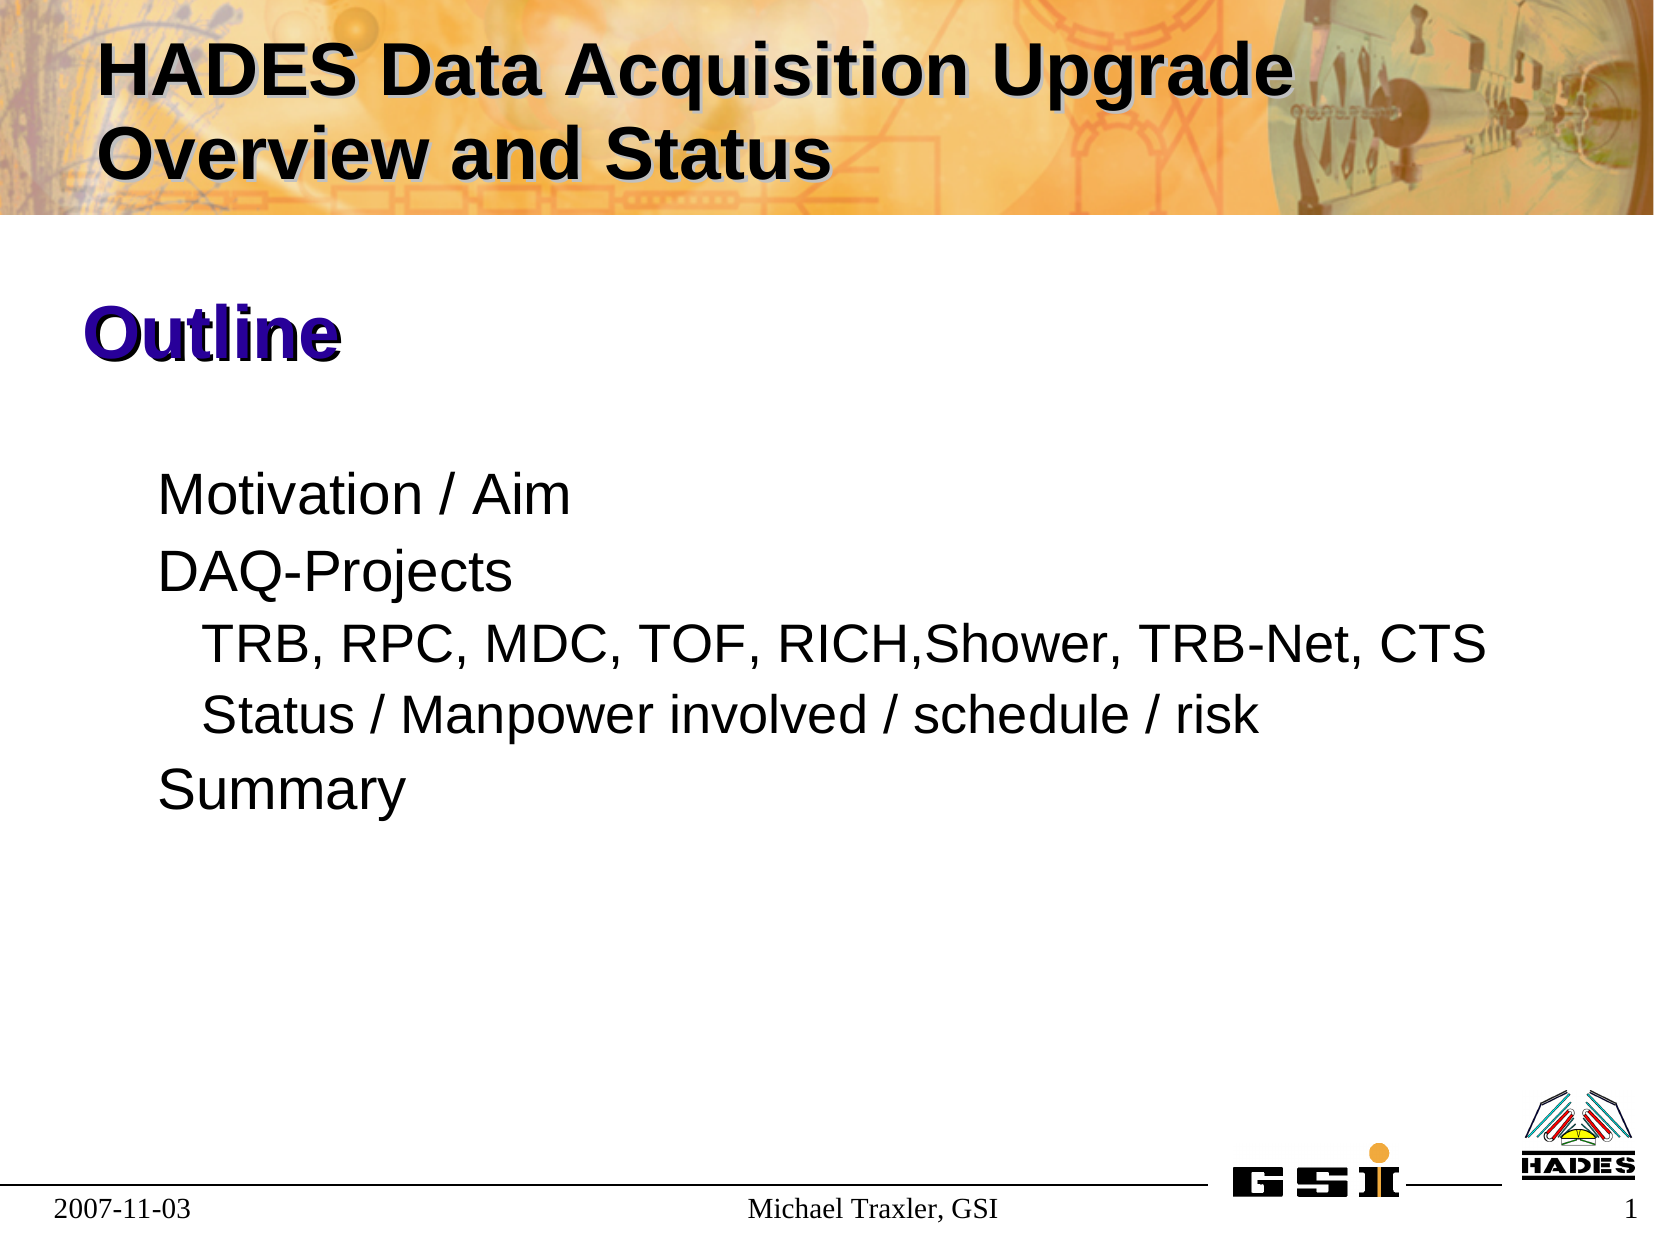

# HADES Data Acquisition Upgrade Overview and Status
Outline
Motivation / Aim
DAQ-Projects
TRB, RPC, MDC, TOF, RICH,Shower, TRB-Net, CTS
Status / Manpower involved / schedule / risk
Summary
2006-09-26
Michael Traxler, GSI
1